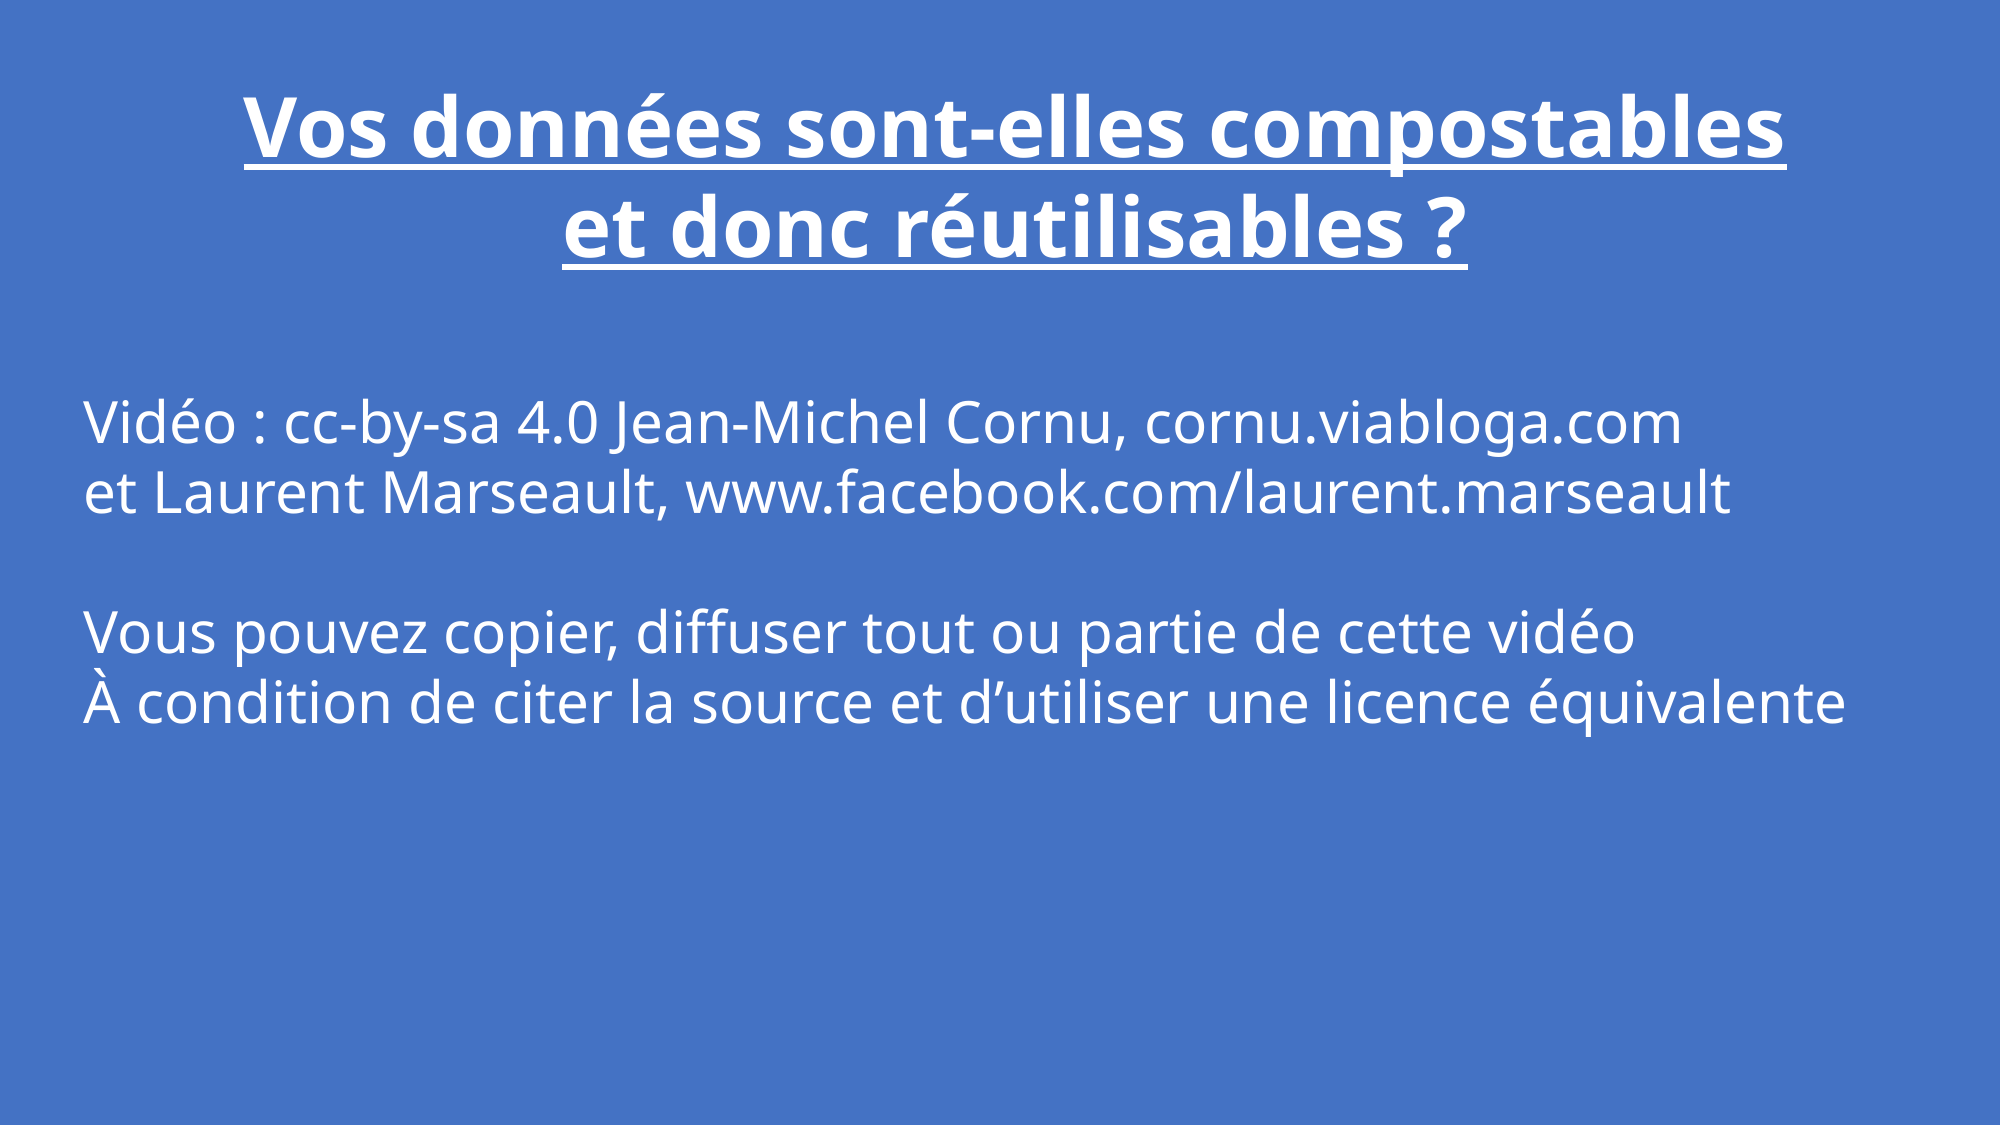

Vos données sont-elles compostables
et donc réutilisables ?
Vidéo : cc-by-sa 4.0 Jean-Michel Cornu, cornu.viabloga.com
et Laurent Marseault, www.facebook.com/laurent.marseault
Vous pouvez copier, diffuser tout ou partie de cette vidéo
À condition de citer la source et d’utiliser une licence équivalente